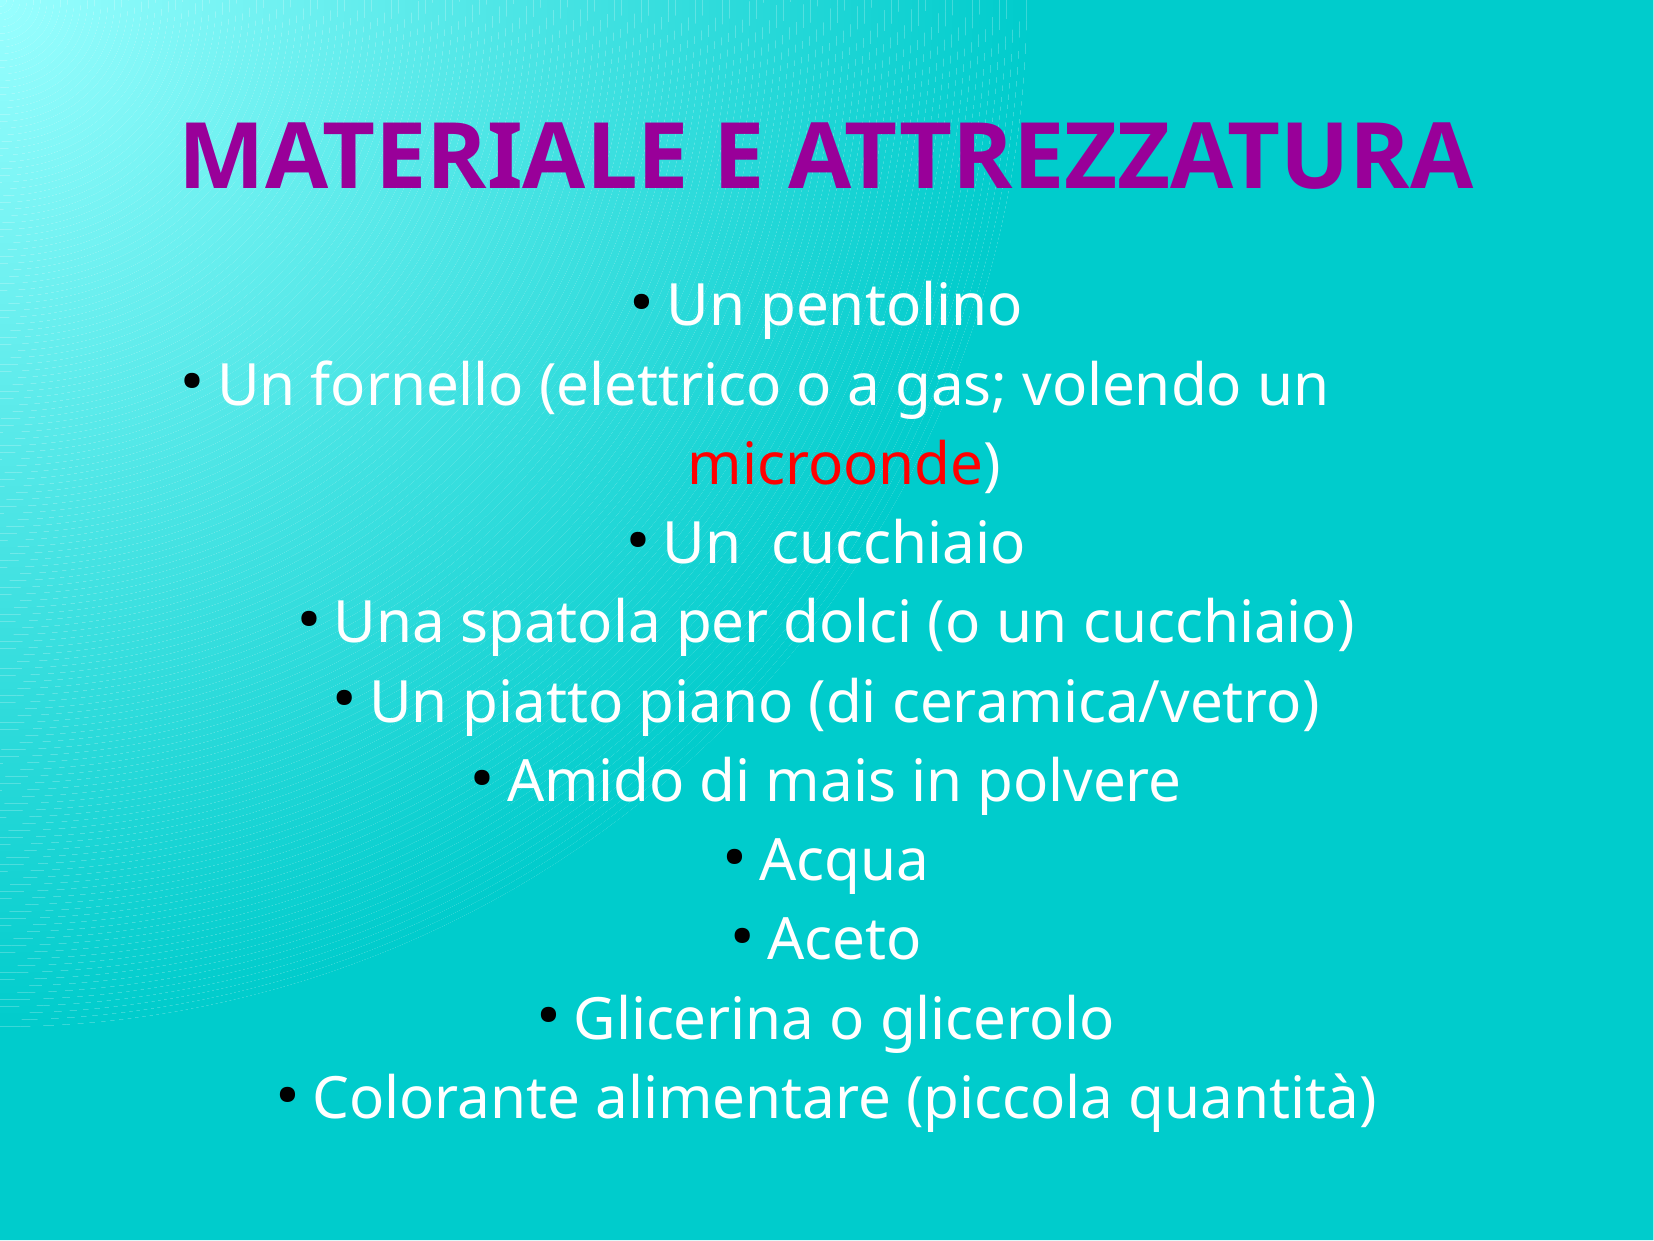

# MATERIALE E ATTREZZATURA
Un pentolino
Un fornello (elettrico o a gas; volendo un 		microonde)
Un cucchiaio
Una spatola per dolci (o un cucchiaio)
Un piatto piano (di ceramica/vetro)
Amido di mais in polvere
Acqua
Aceto
Glicerina o glicerolo
Colorante alimentare (piccola quantità)